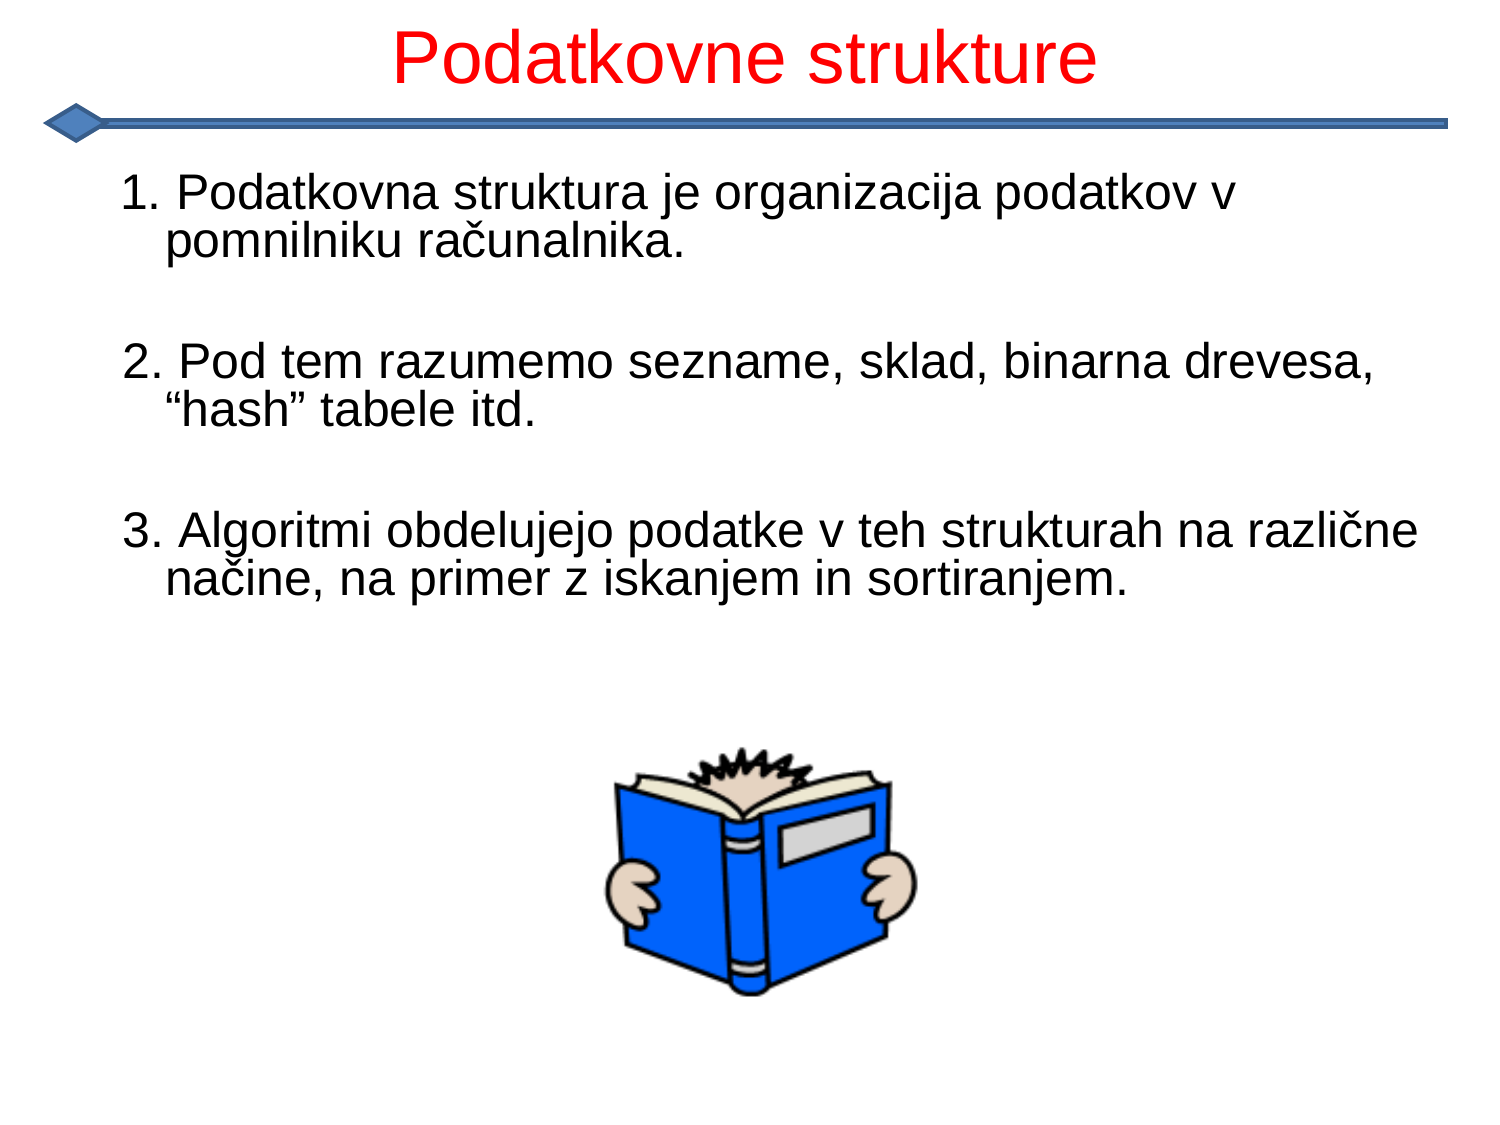

Podatkovne strukture
# 1. Podatkovna struktura je organizacija podatkov v pomnilniku računalnika.
 2. Pod tem razumemo sezname, sklad, binarna drevesa, “hash” tabele itd.
 3. Algoritmi obdelujejo podatke v teh strukturah na različne načine, na primer z iskanjem in sortiranjem.